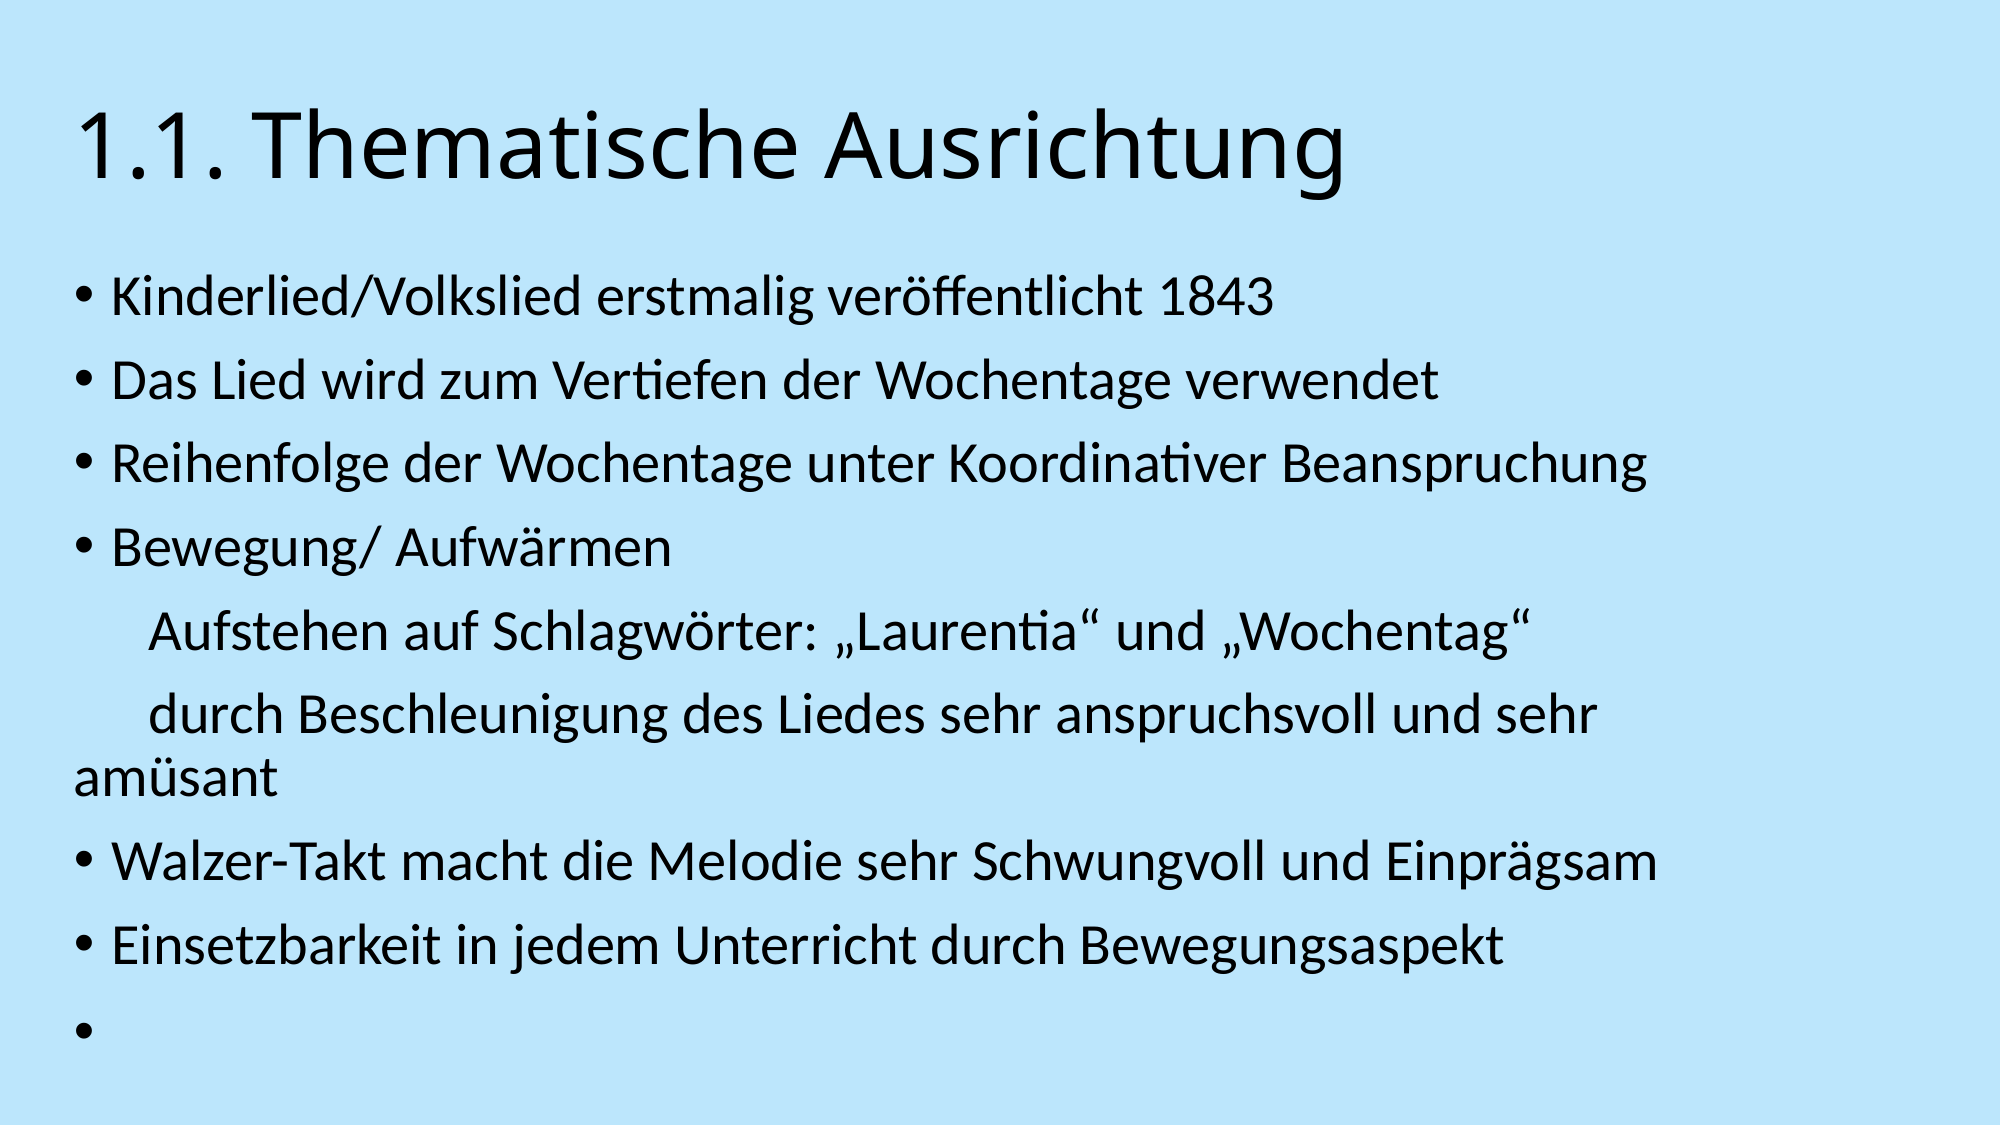

# 1.1. Thematische Ausrichtung
Kinderlied/Volkslied erstmalig veröffentlicht 1843
Das Lied wird zum Vertiefen der Wochentage verwendet
Reihenfolge der Wochentage unter Koordinativer Beanspruchung
Bewegung/ Aufwärmen
	Aufstehen auf Schlagwörter: „Laurentia“ und „Wochentag“
	durch Beschleunigung des Liedes sehr anspruchsvoll und sehr 	amüsant
Walzer-Takt macht die Melodie sehr Schwungvoll und Einprägsam
Einsetzbarkeit in jedem Unterricht durch Bewegungsaspekt